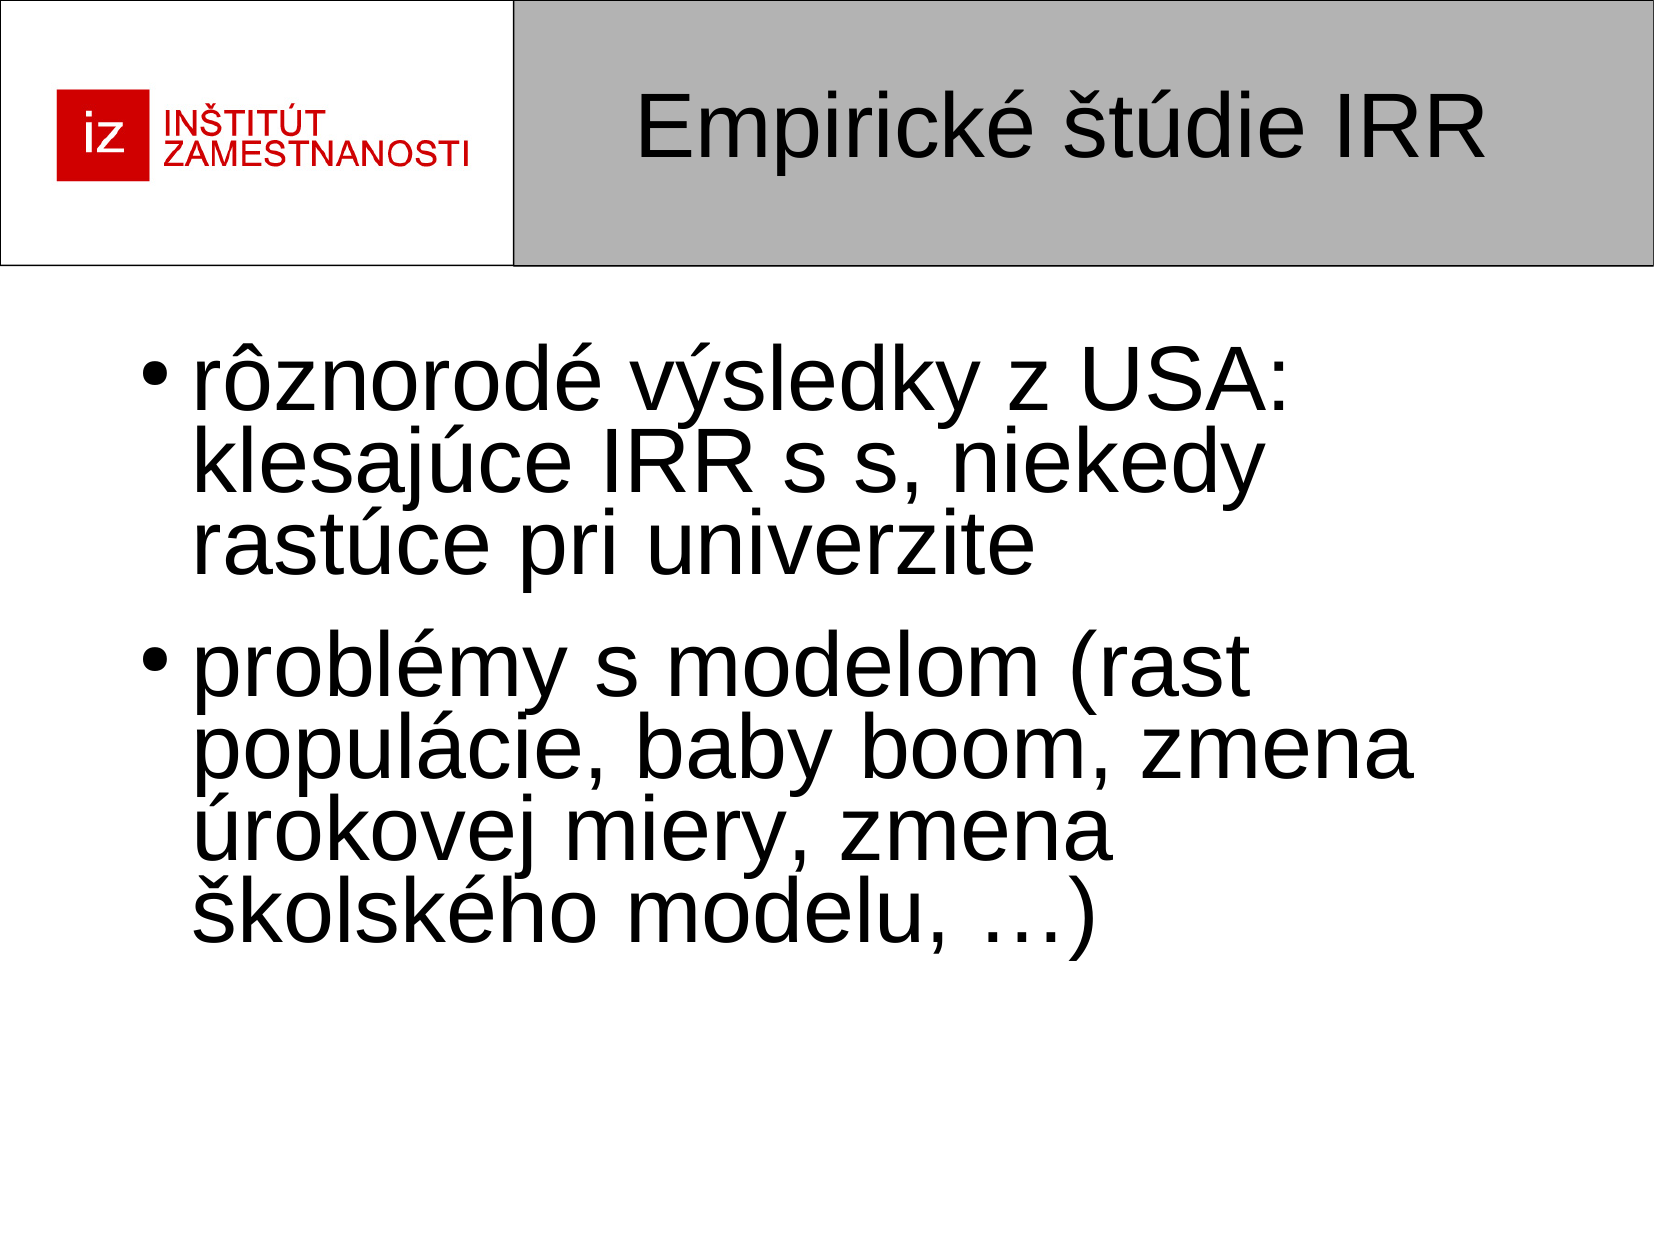

# Empirické štúdie IRR
rôznorodé výsledky z USA: klesajúce IRR s s, niekedy rastúce pri univerzite
problémy s modelom (rast populácie, baby boom, zmena úrokovej miery, zmena školského modelu, …)